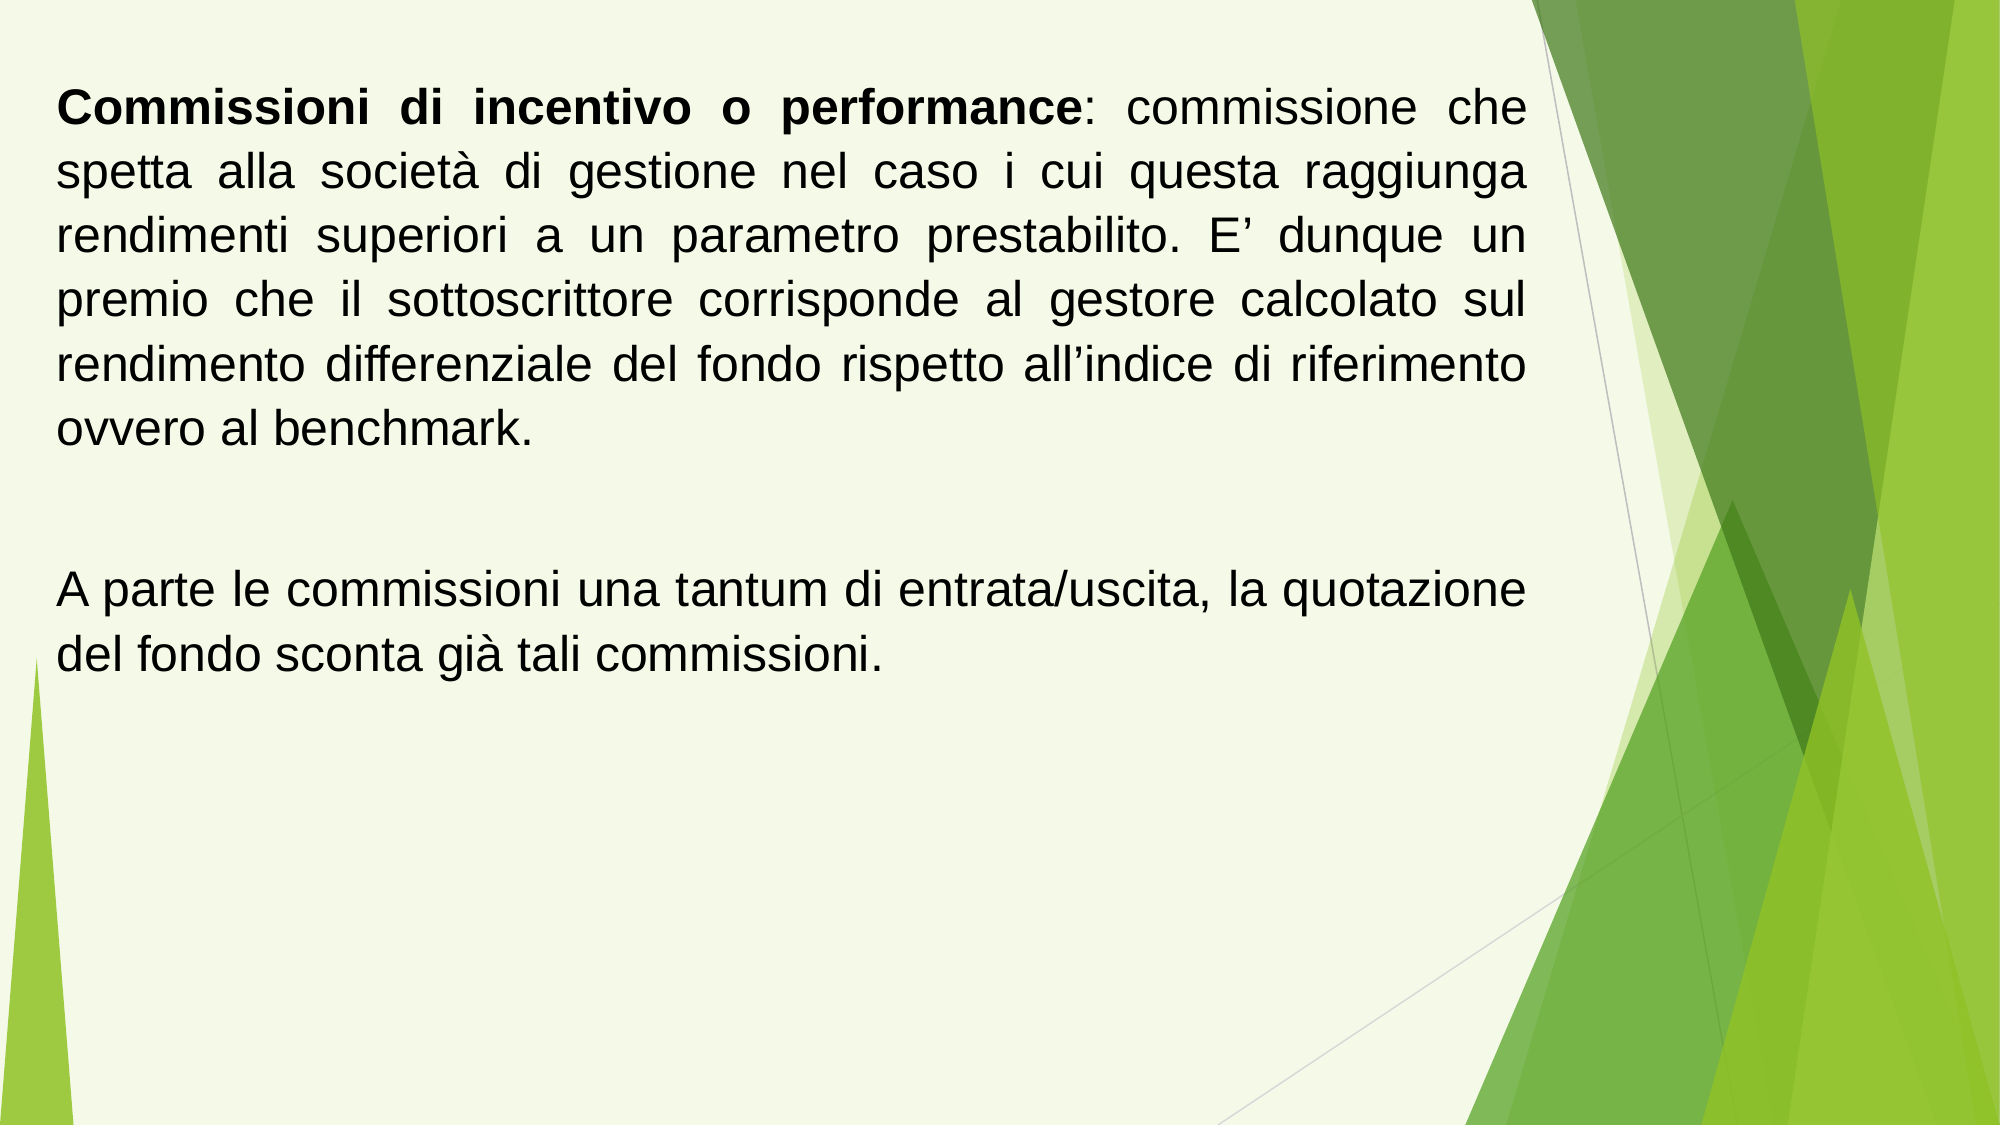

Commissioni di incentivo o performance: commissione che spetta alla società di gestione nel caso i cui questa raggiunga rendimenti superiori a un parametro prestabilito. E’ dunque un premio che il sottoscrittore corrisponde al gestore calcolato sul rendimento differenziale del fondo rispetto all’indice di riferimento ovvero al benchmark.
A parte le commissioni una tantum di entrata/uscita, la quotazione del fondo sconta già tali commissioni.